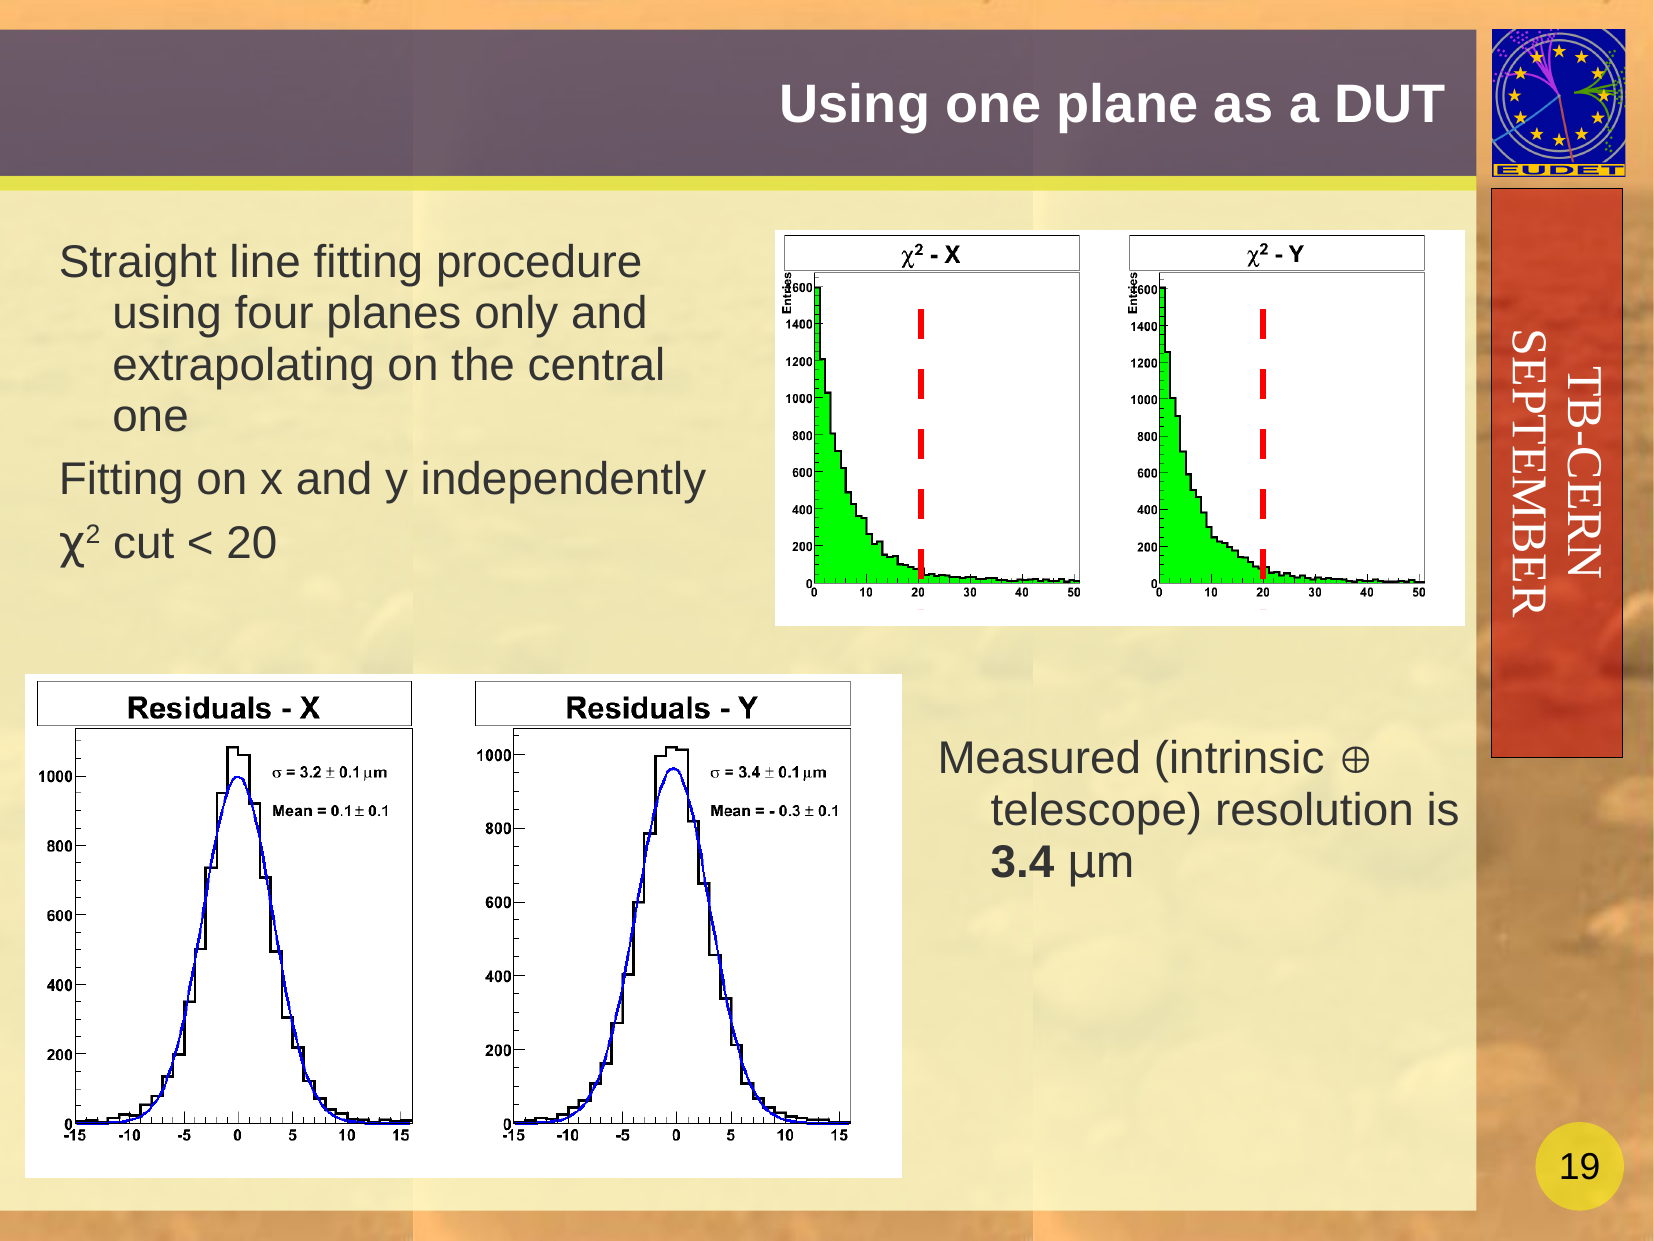

# Using one plane as a DUT
Straight line fitting procedure using four planes only and extrapolating on the central one
Fitting on x and y independently
χ2 cut < 20
TB-CERN
SEPTEMBER
Measured (intrinsic ⊕ telescope) resolution is 3.4 μm